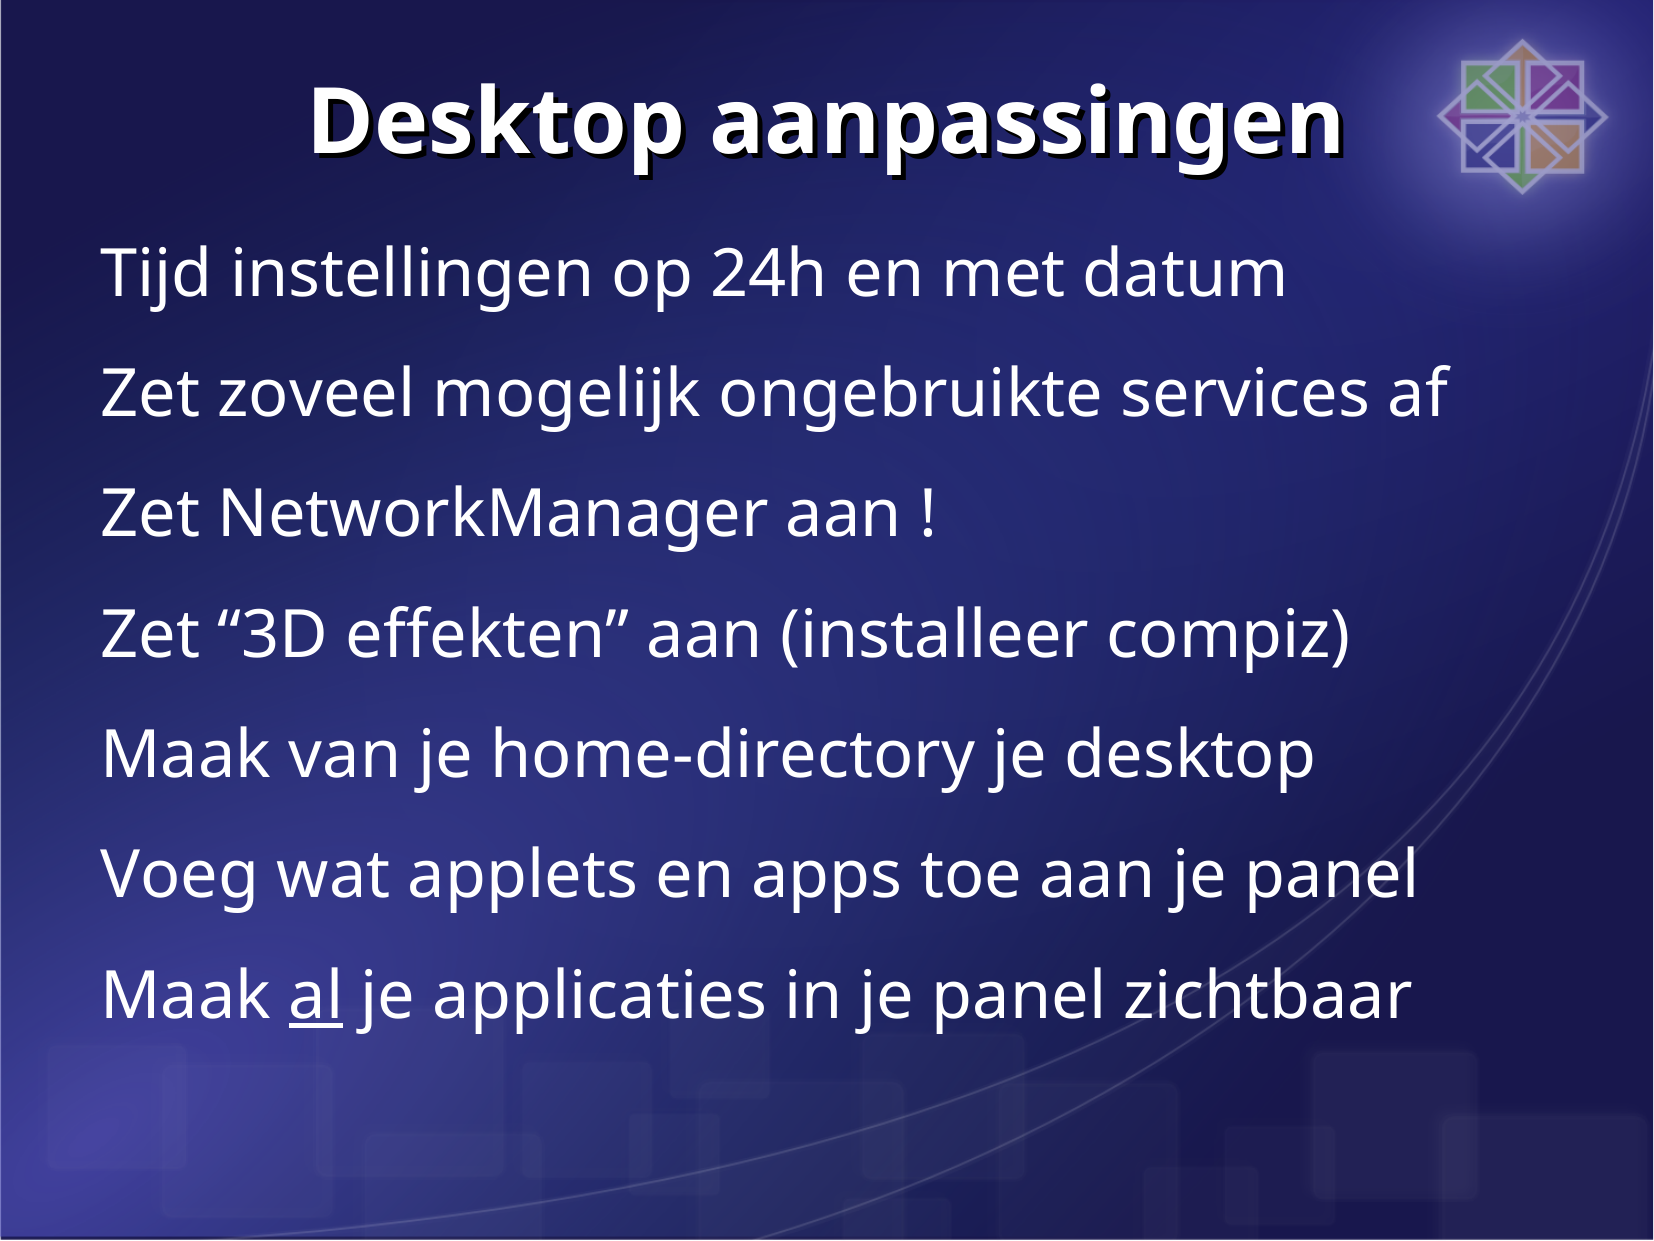

# Desktop aanpassingen
Tijd instellingen op 24h en met datum
Zet zoveel mogelijk ongebruikte services af
Zet NetworkManager aan !
Zet “3D effekten” aan (installeer compiz)
Maak van je home-directory je desktop
Voeg wat applets en apps toe aan je panel
Maak al je applicaties in je panel zichtbaar